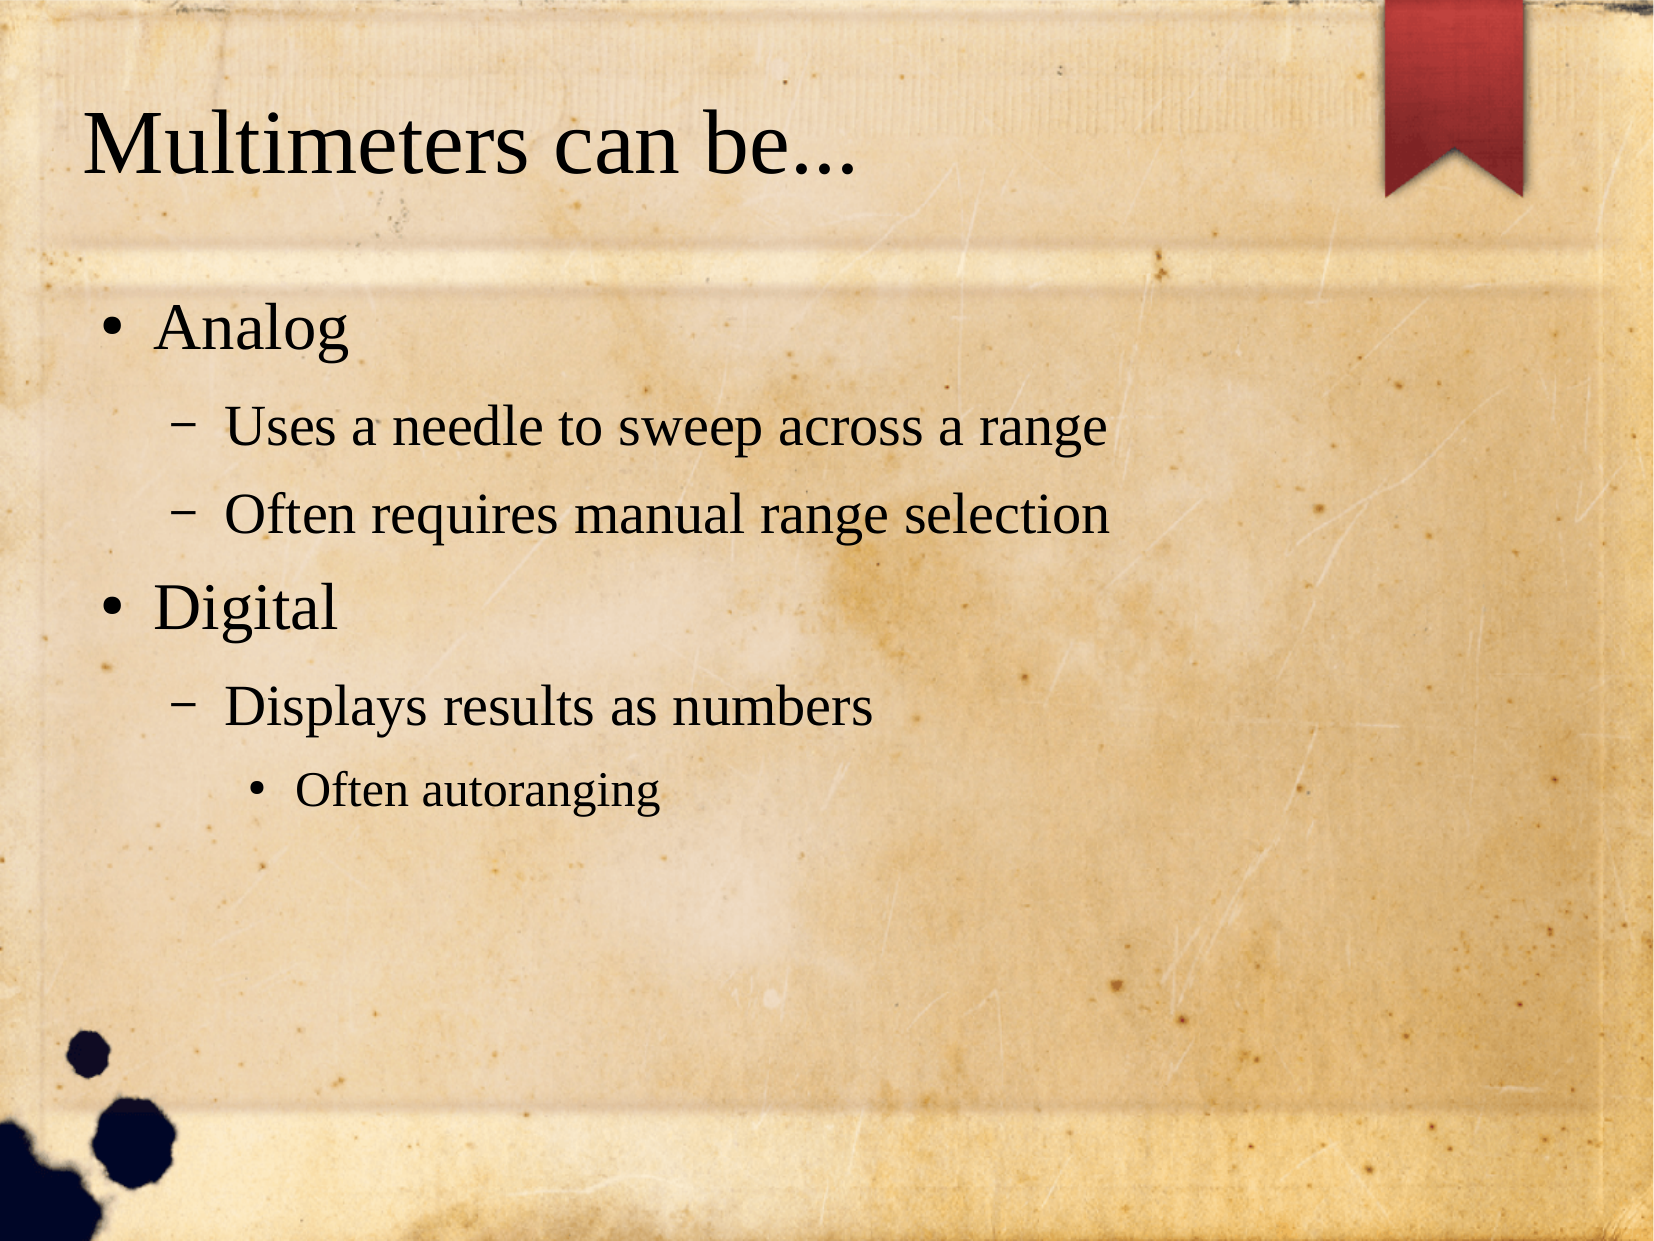

# Multimeters can be...
Analog
Uses a needle to sweep across a range
Often requires manual range selection
Digital
Displays results as numbers
Often autoranging